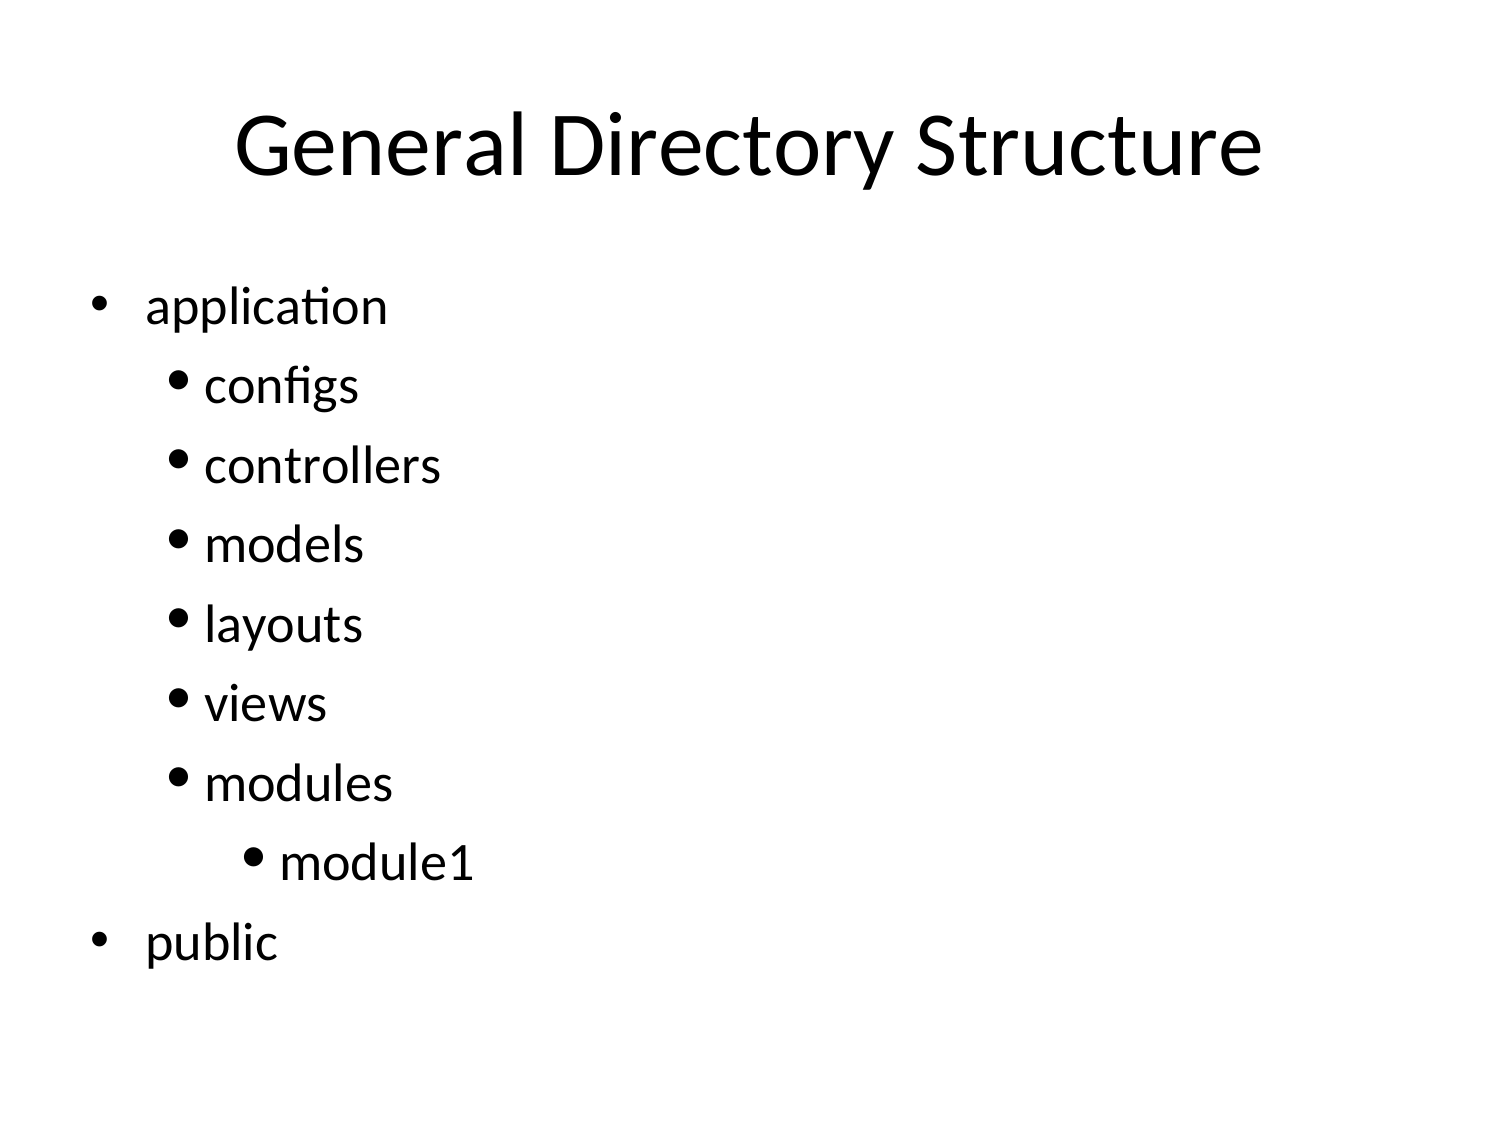

General Directory Structure
application
 configs
 controllers
 models
 layouts
 views
 modules
 module1
public